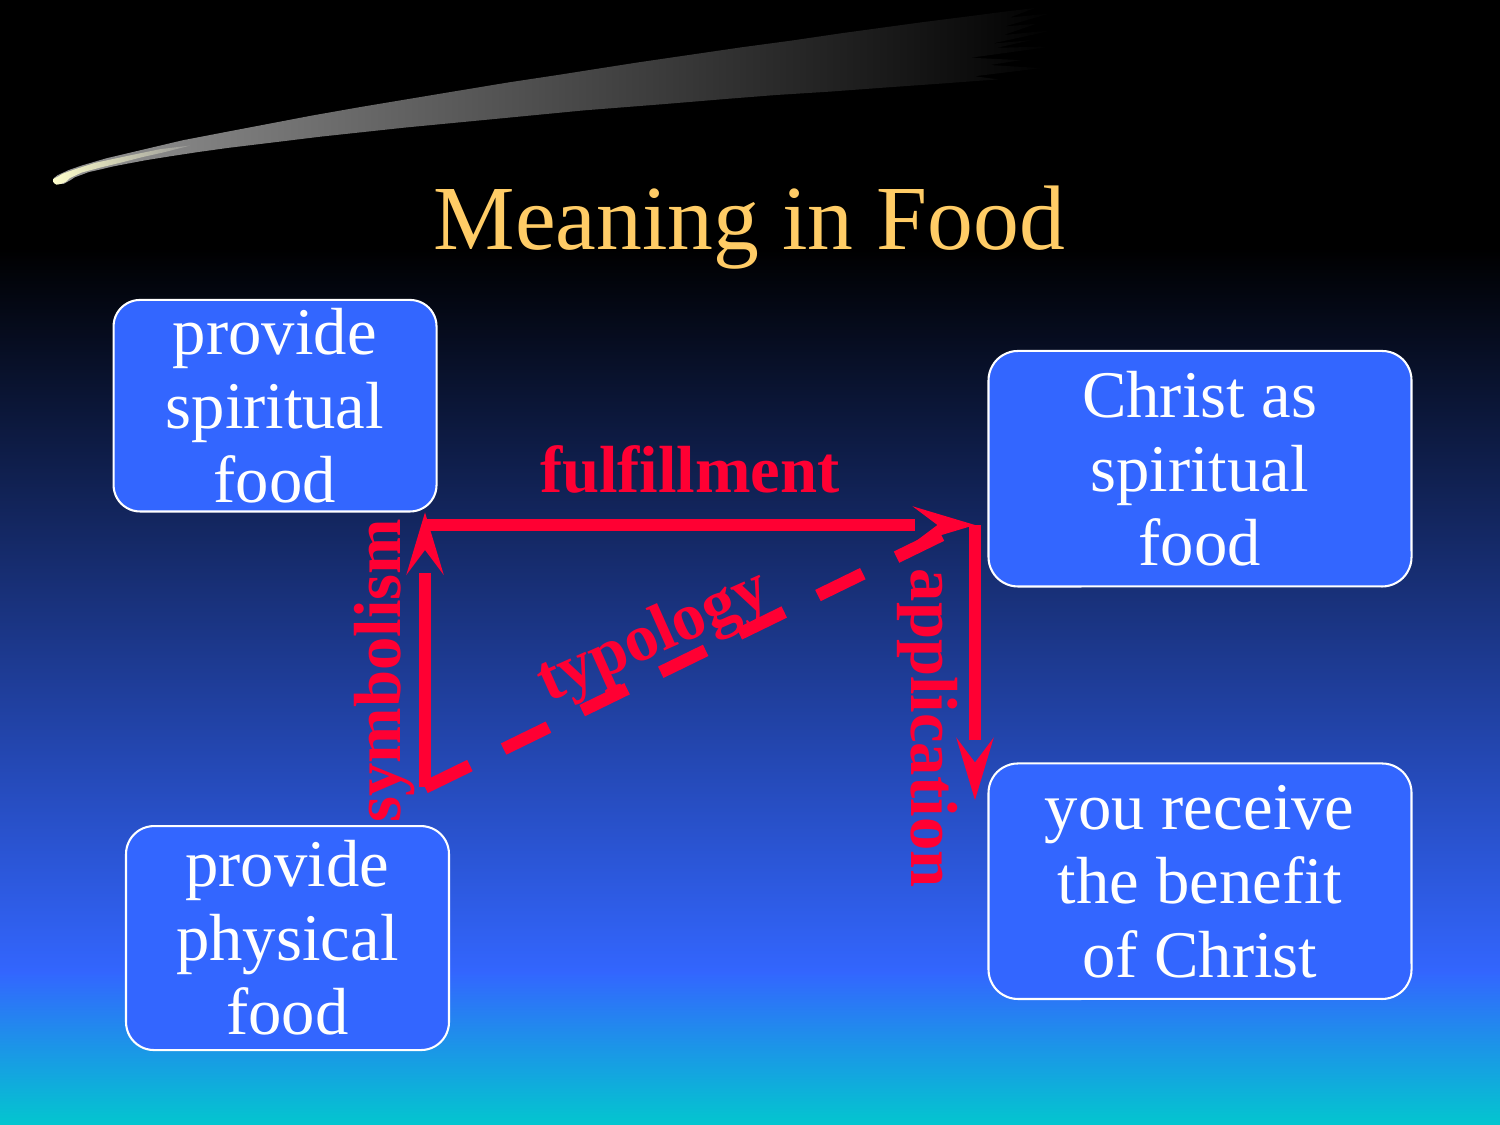

# Meaning in Food
provide
spiritual
food
symbolism
Christ as
spiritual
food
fulfillment
typology
application
you receive
the benefit
of Christ
provide
physical
food